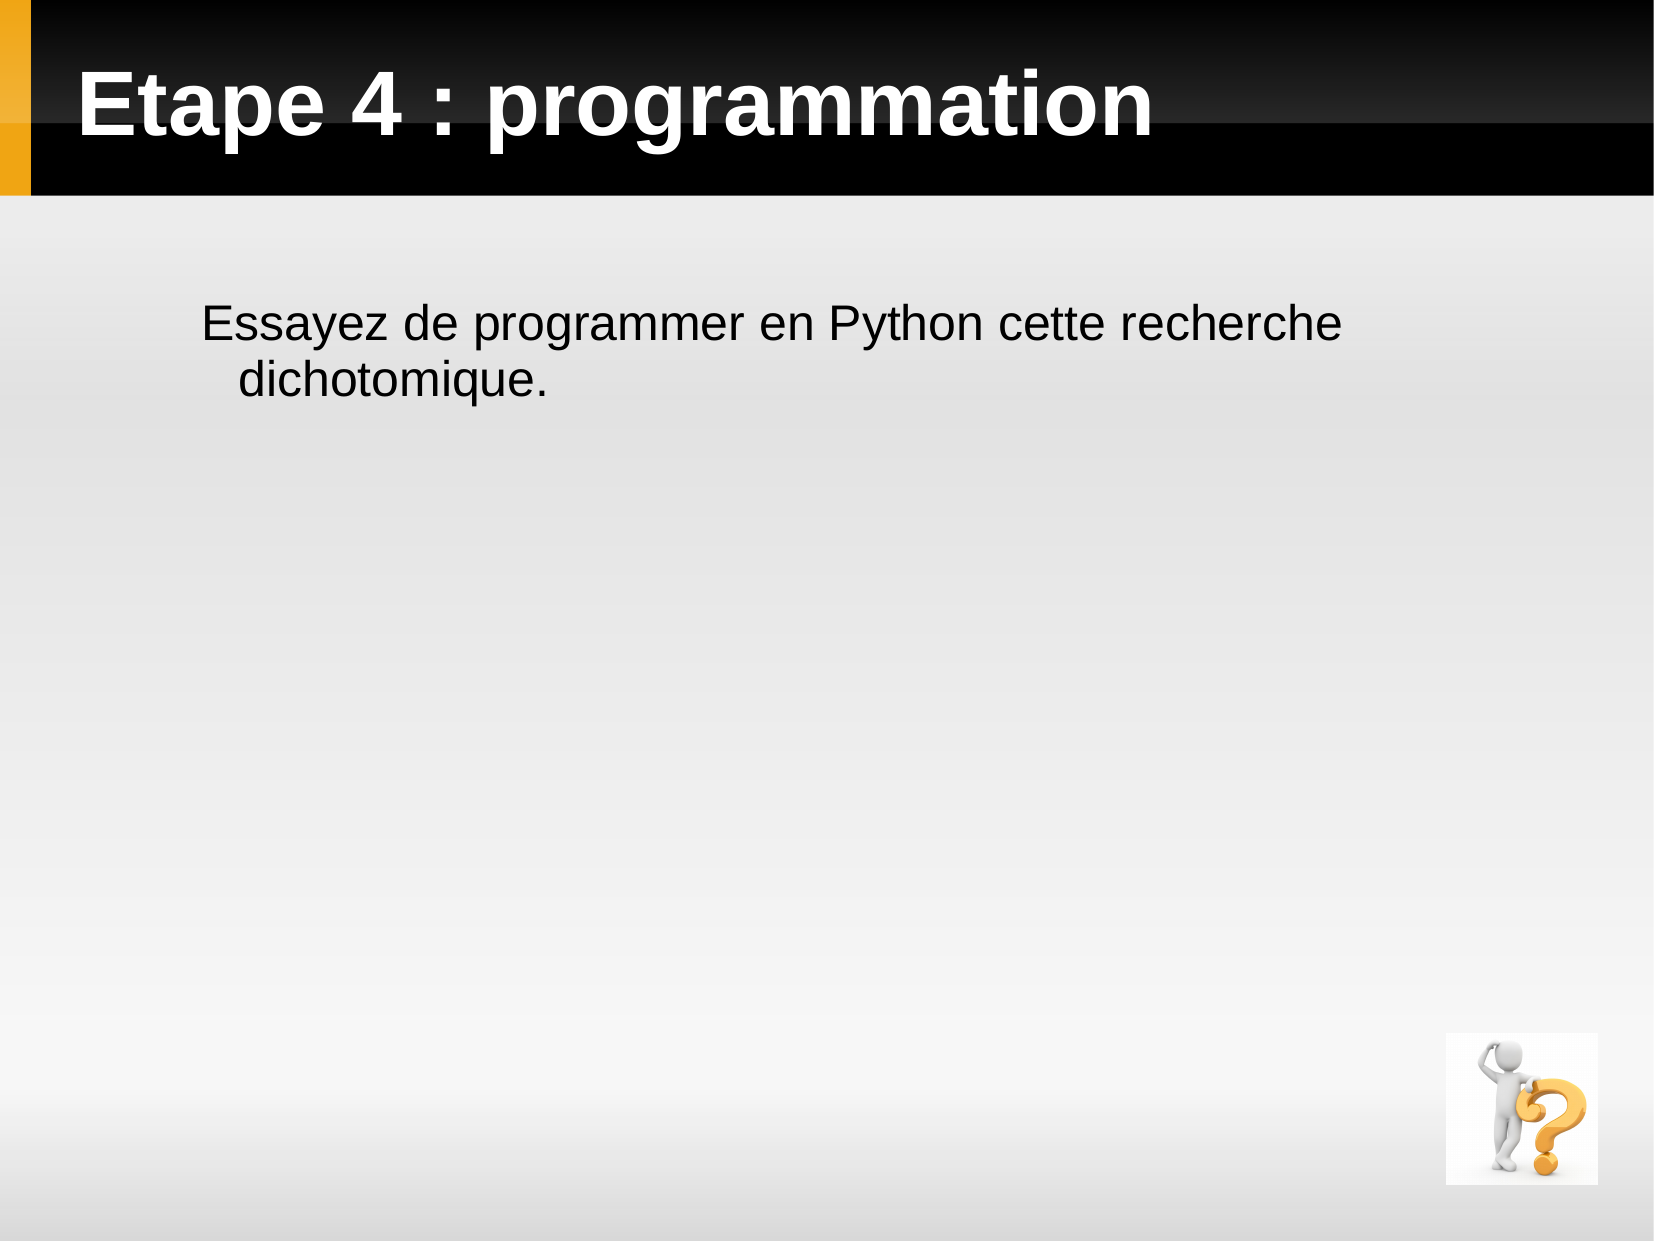

Etape 4 : programmation
# Essayez de programmer en Python cette recherche dichotomique.